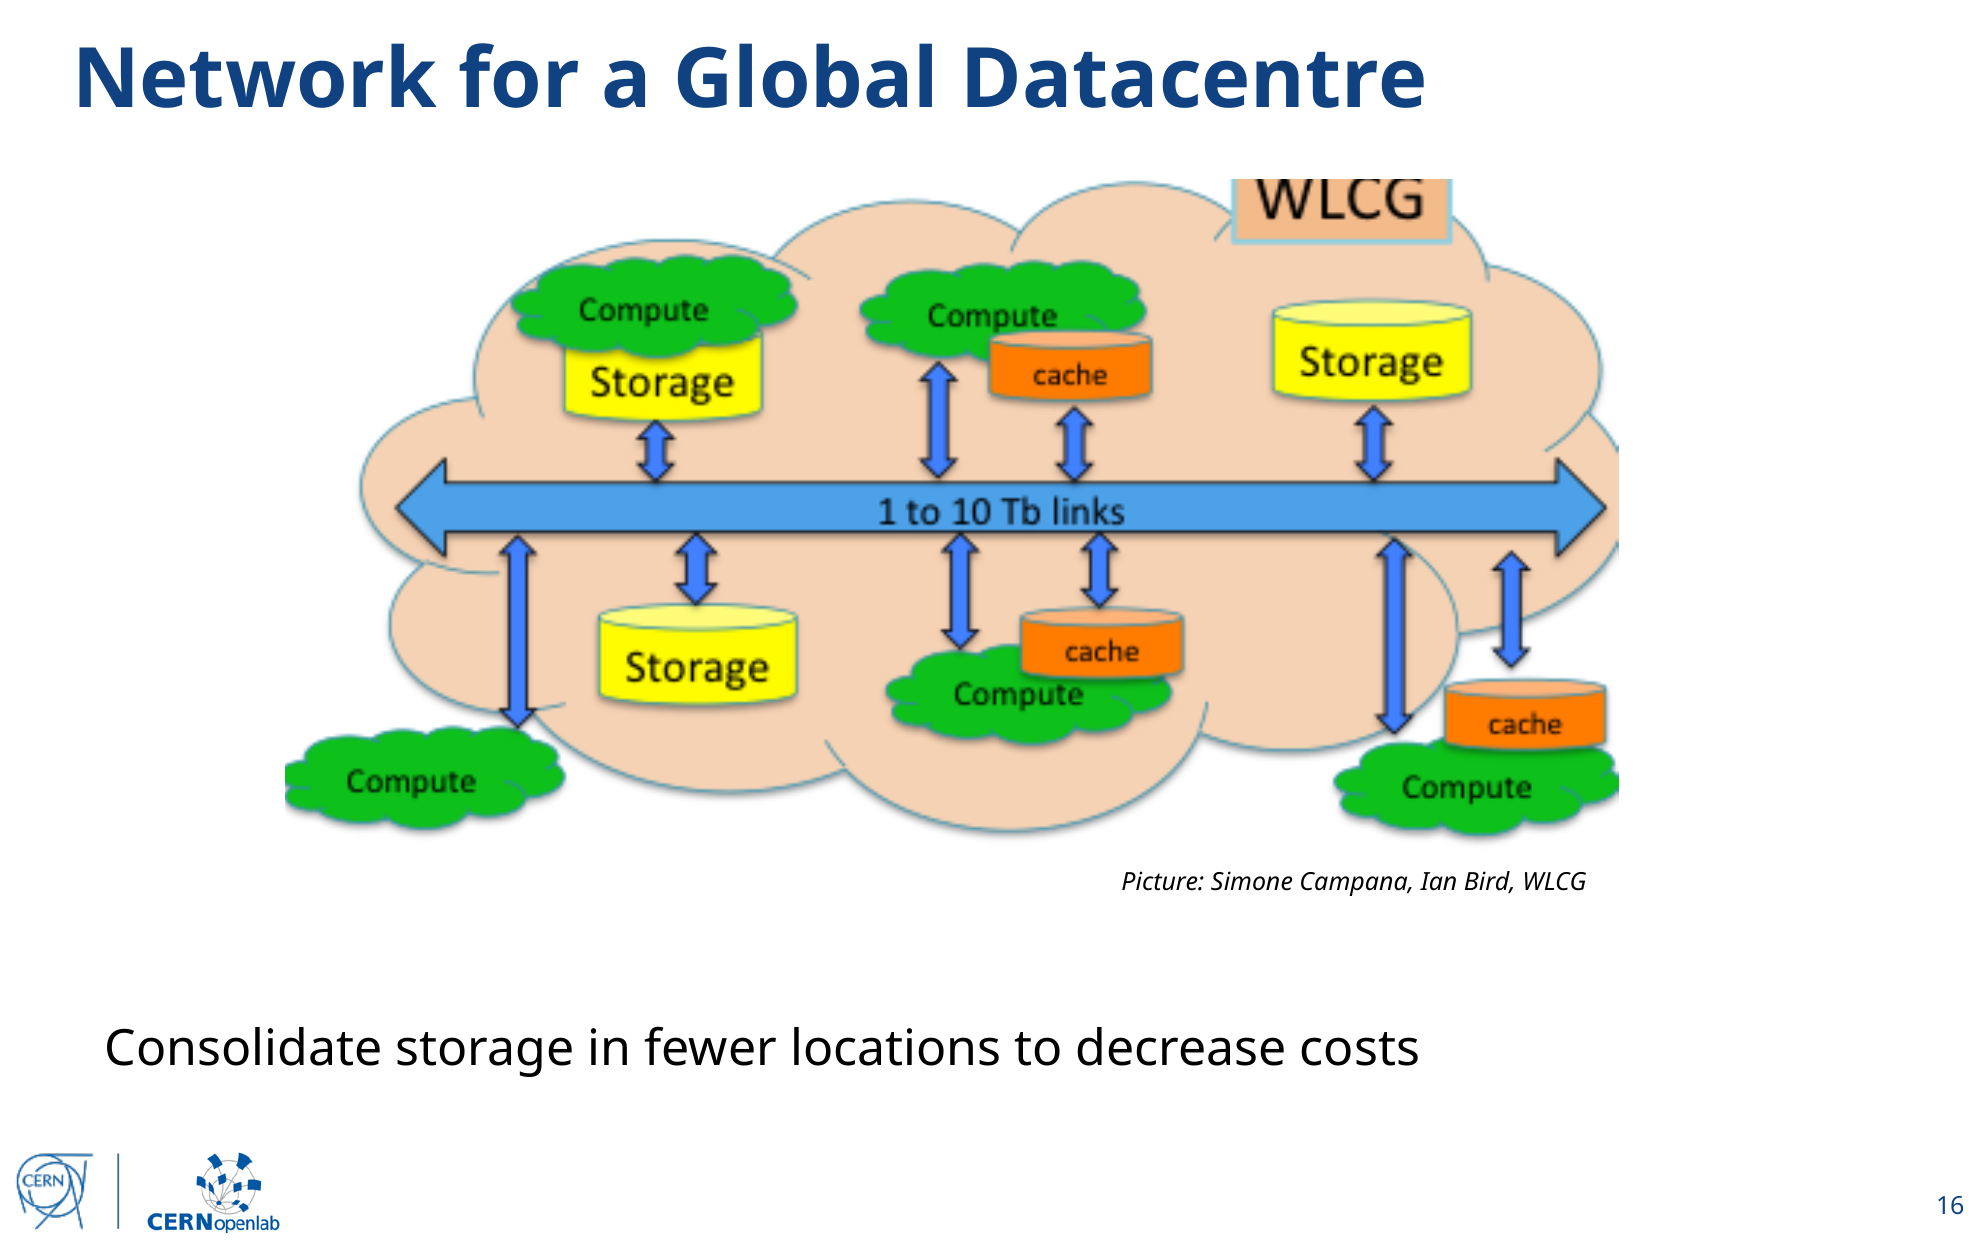

# Network for a Global Datacentre
Picture: Simone Campana, Ian Bird, WLCG
Consolidate storage in fewer locations to decrease costs